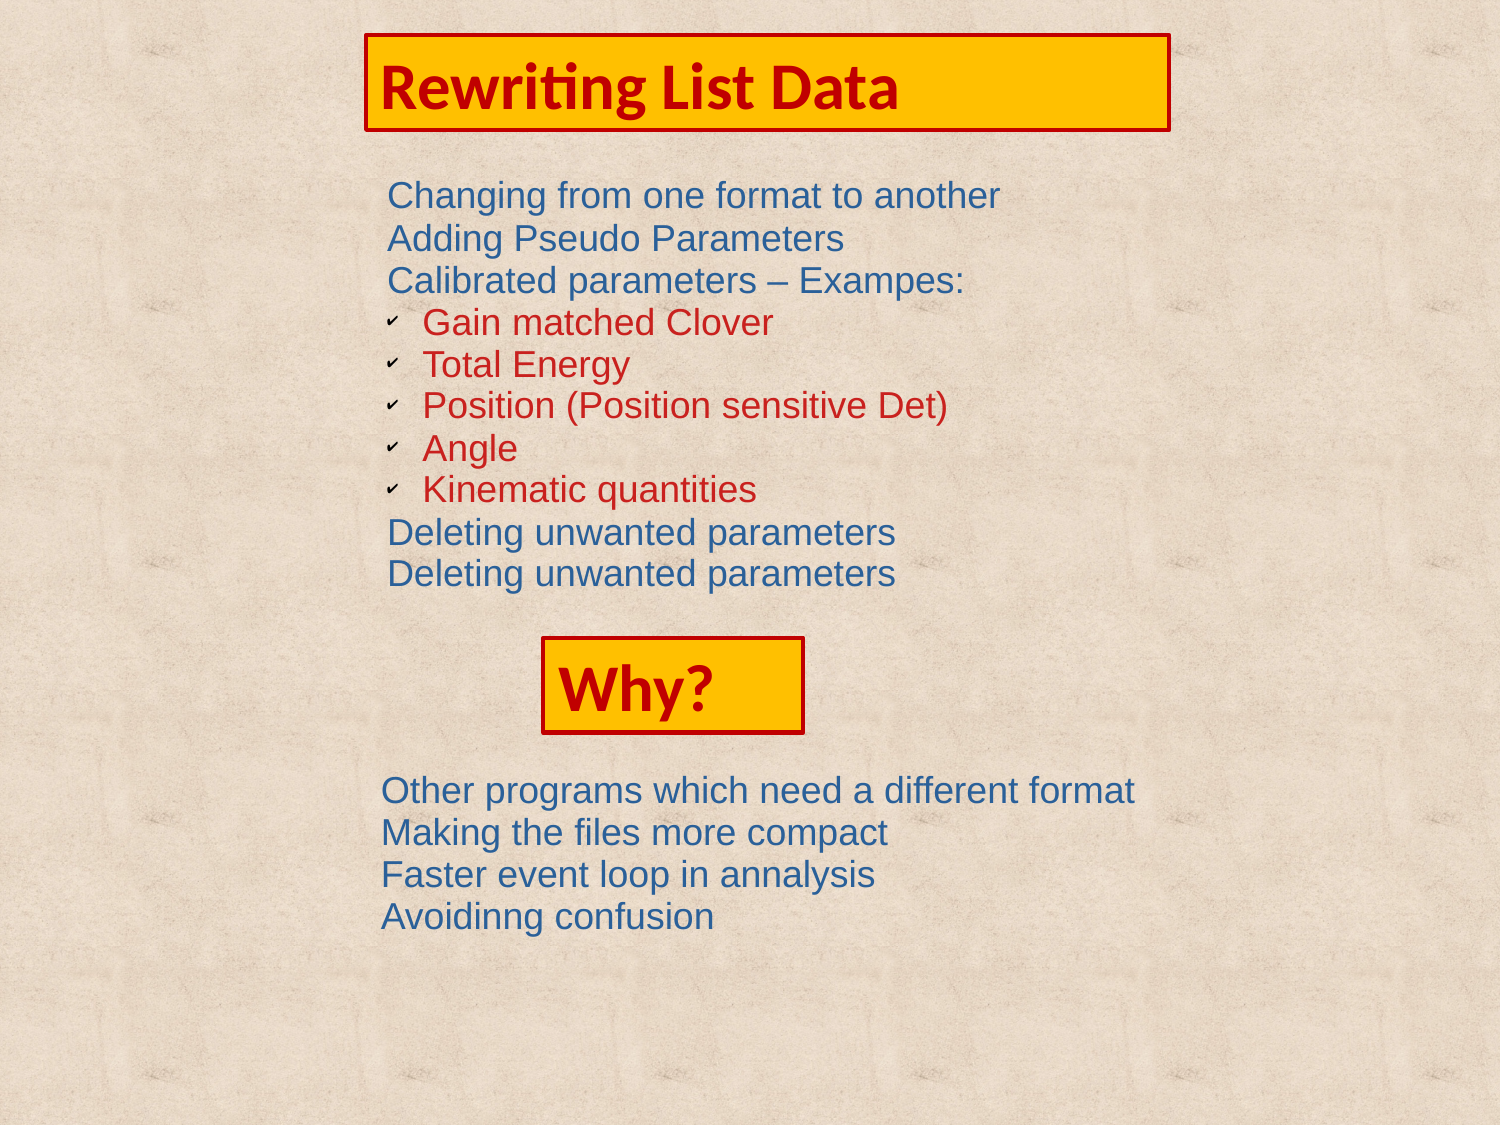

Rewriting List Data
Changing from one format to another
Adding Pseudo Parameters
Calibrated parameters – Exampes:
Gain matched Clover
Total Energy
Position (Position sensitive Det)
Angle
Kinematic quantities
Deleting unwanted parameters
Deleting unwanted parameters
Why?
Other programs which need a different format
Making the files more compact
Faster event loop in annalysis
Avoidinng confusion